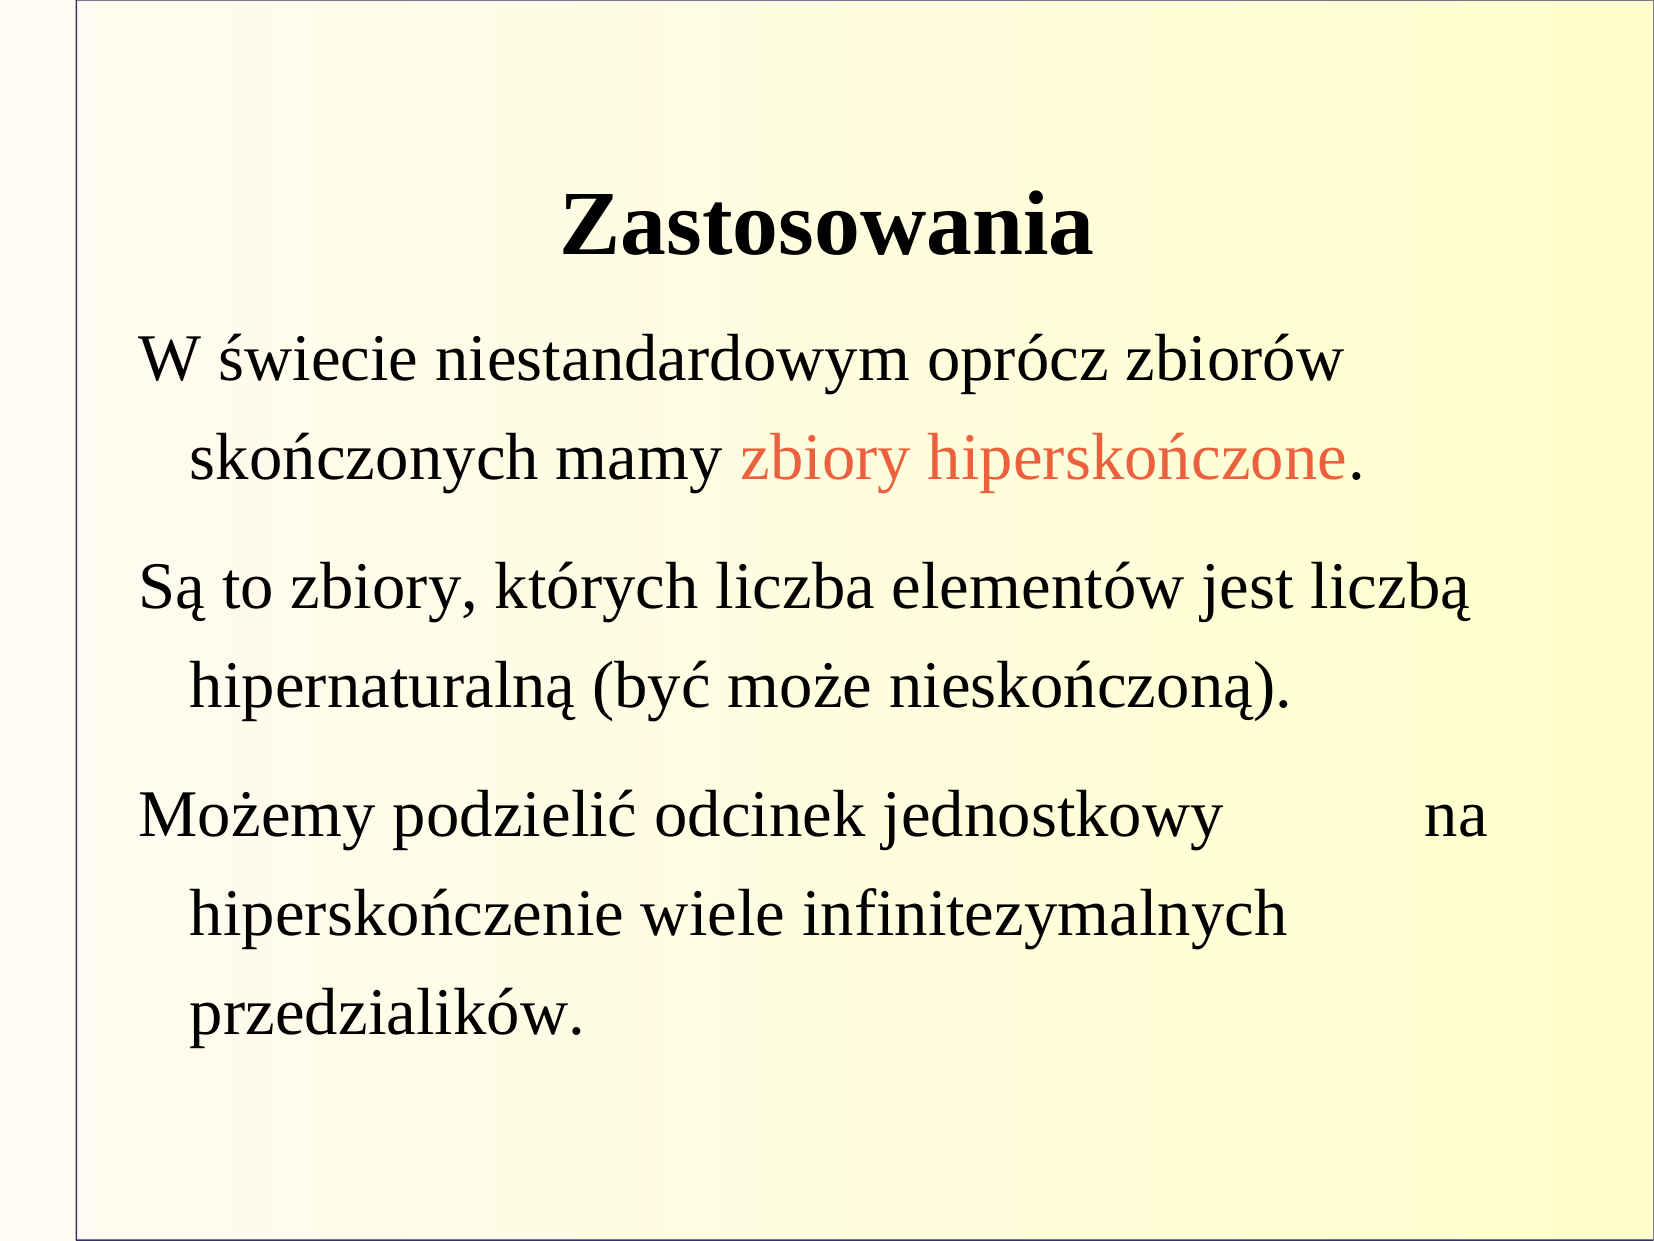

# Zastosowania
W świecie niestandardowym oprócz zbiorów skończonych mamy zbiory hiperskończone.
Są to zbiory, których liczba elementów jest liczbą hipernaturalną (być może nieskończoną).
Możemy podzielić odcinek jednostkowy na hiperskończenie wiele infinitezymalnych przedzialików.